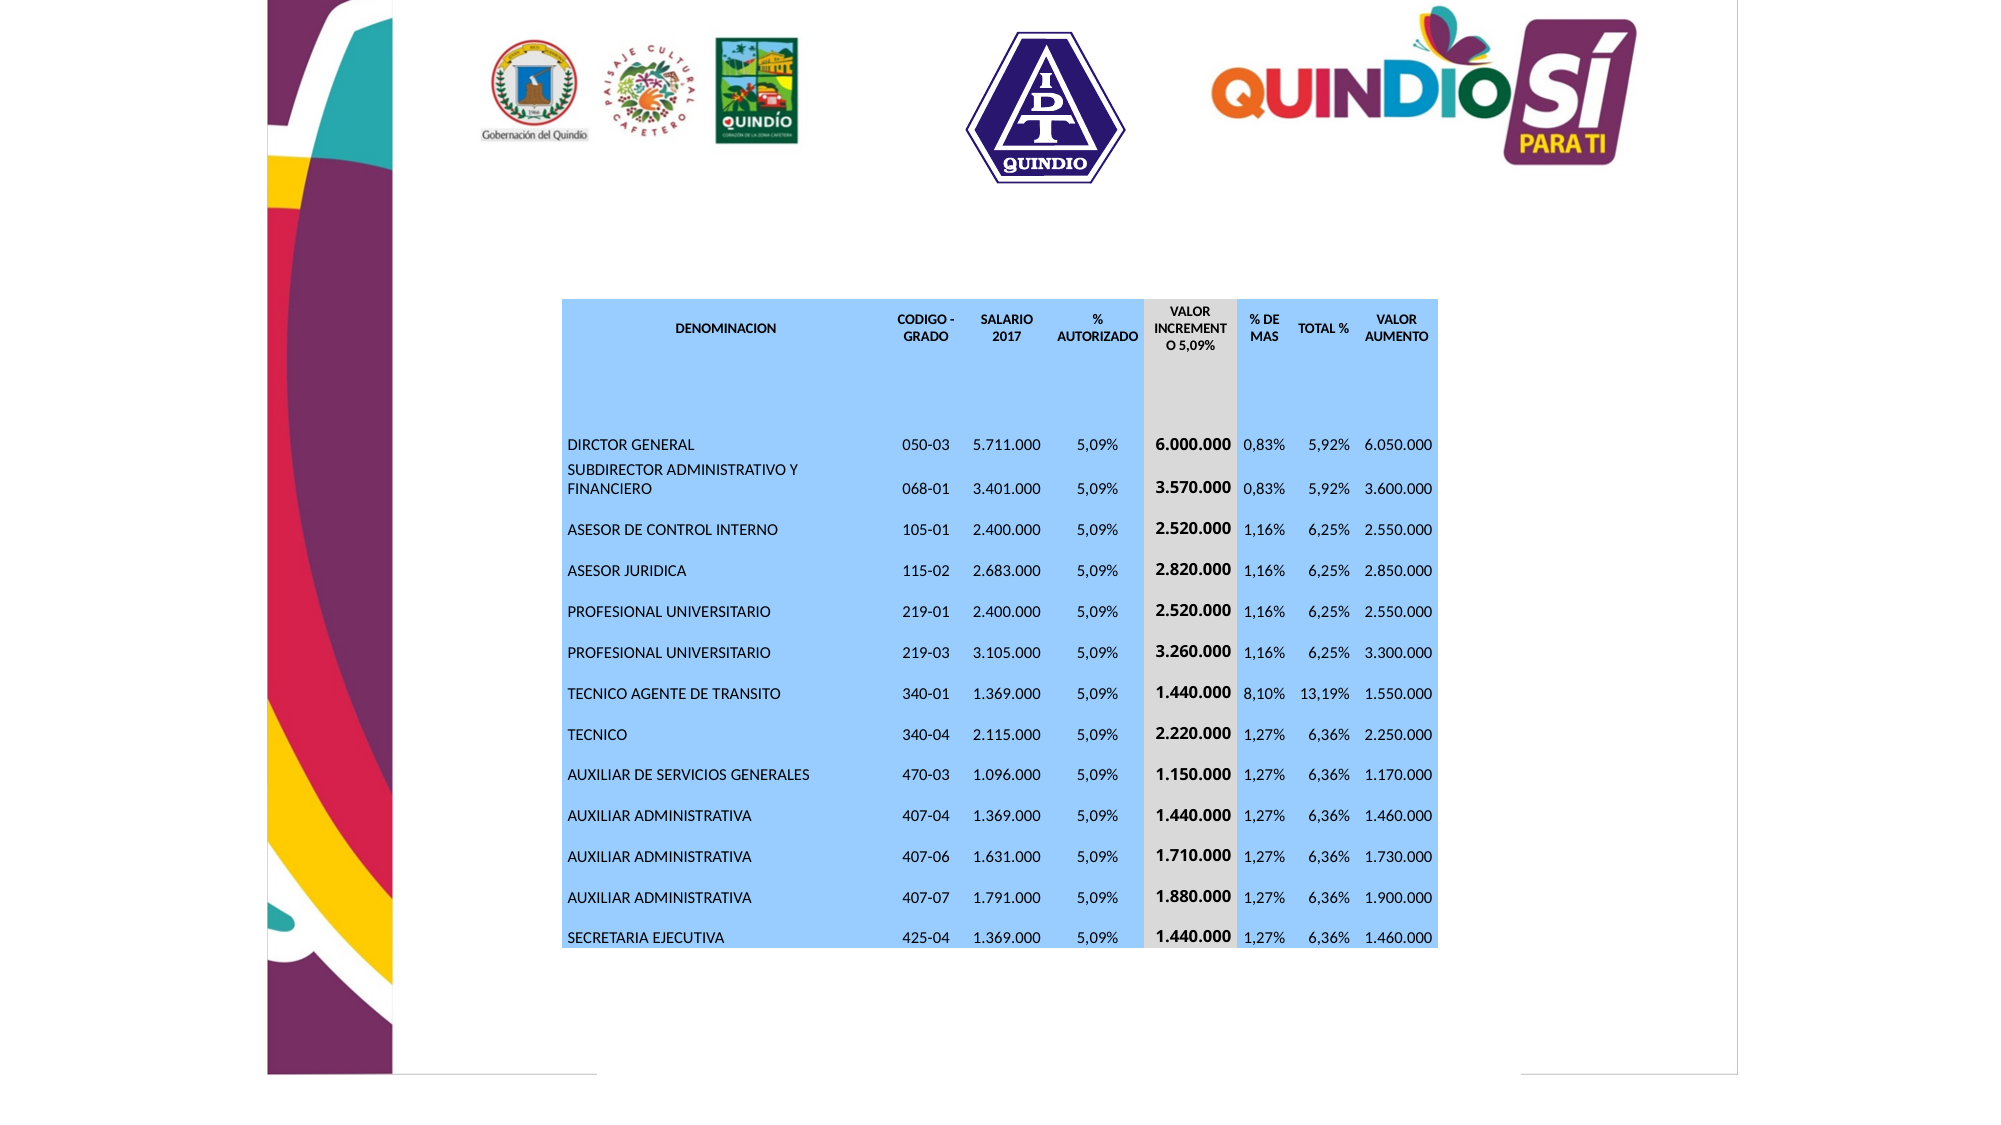

| DENOMINACION | CODIGO - GRADO | SALARIO 2017 | % AUTORIZADO | VALOR INCREMENTO 5,09% | % DE MAS | TOTAL % | VALOR AUMENTO |
| --- | --- | --- | --- | --- | --- | --- | --- |
| | | | | | | | |
| DIRCTOR GENERAL | 050-03 | 5.711.000 | 5,09% | 6.000.000 | 0,83% | 5,92% | 6.050.000 |
| SUBDIRECTOR ADMINISTRATIVO Y FINANCIERO | 068-01 | 3.401.000 | 5,09% | 3.570.000 | 0,83% | 5,92% | 3.600.000 |
| ASESOR DE CONTROL INTERNO | 105-01 | 2.400.000 | 5,09% | 2.520.000 | 1,16% | 6,25% | 2.550.000 |
| ASESOR JURIDICA | 115-02 | 2.683.000 | 5,09% | 2.820.000 | 1,16% | 6,25% | 2.850.000 |
| PROFESIONAL UNIVERSITARIO | 219-01 | 2.400.000 | 5,09% | 2.520.000 | 1,16% | 6,25% | 2.550.000 |
| PROFESIONAL UNIVERSITARIO | 219-03 | 3.105.000 | 5,09% | 3.260.000 | 1,16% | 6,25% | 3.300.000 |
| TECNICO AGENTE DE TRANSITO | 340-01 | 1.369.000 | 5,09% | 1.440.000 | 8,10% | 13,19% | 1.550.000 |
| TECNICO | 340-04 | 2.115.000 | 5,09% | 2.220.000 | 1,27% | 6,36% | 2.250.000 |
| AUXILIAR DE SERVICIOS GENERALES | 470-03 | 1.096.000 | 5,09% | 1.150.000 | 1,27% | 6,36% | 1.170.000 |
| AUXILIAR ADMINISTRATIVA | 407-04 | 1.369.000 | 5,09% | 1.440.000 | 1,27% | 6,36% | 1.460.000 |
| AUXILIAR ADMINISTRATIVA | 407-06 | 1.631.000 | 5,09% | 1.710.000 | 1,27% | 6,36% | 1.730.000 |
| AUXILIAR ADMINISTRATIVA | 407-07 | 1.791.000 | 5,09% | 1.880.000 | 1,27% | 6,36% | 1.900.000 |
| SECRETARIA EJECUTIVA | 425-04 | 1.369.000 | 5,09% | 1.440.000 | 1,27% | 6,36% | 1.460.000 |
GLORIA MERCEDES BUITRAGO SALAZAR
Directora General